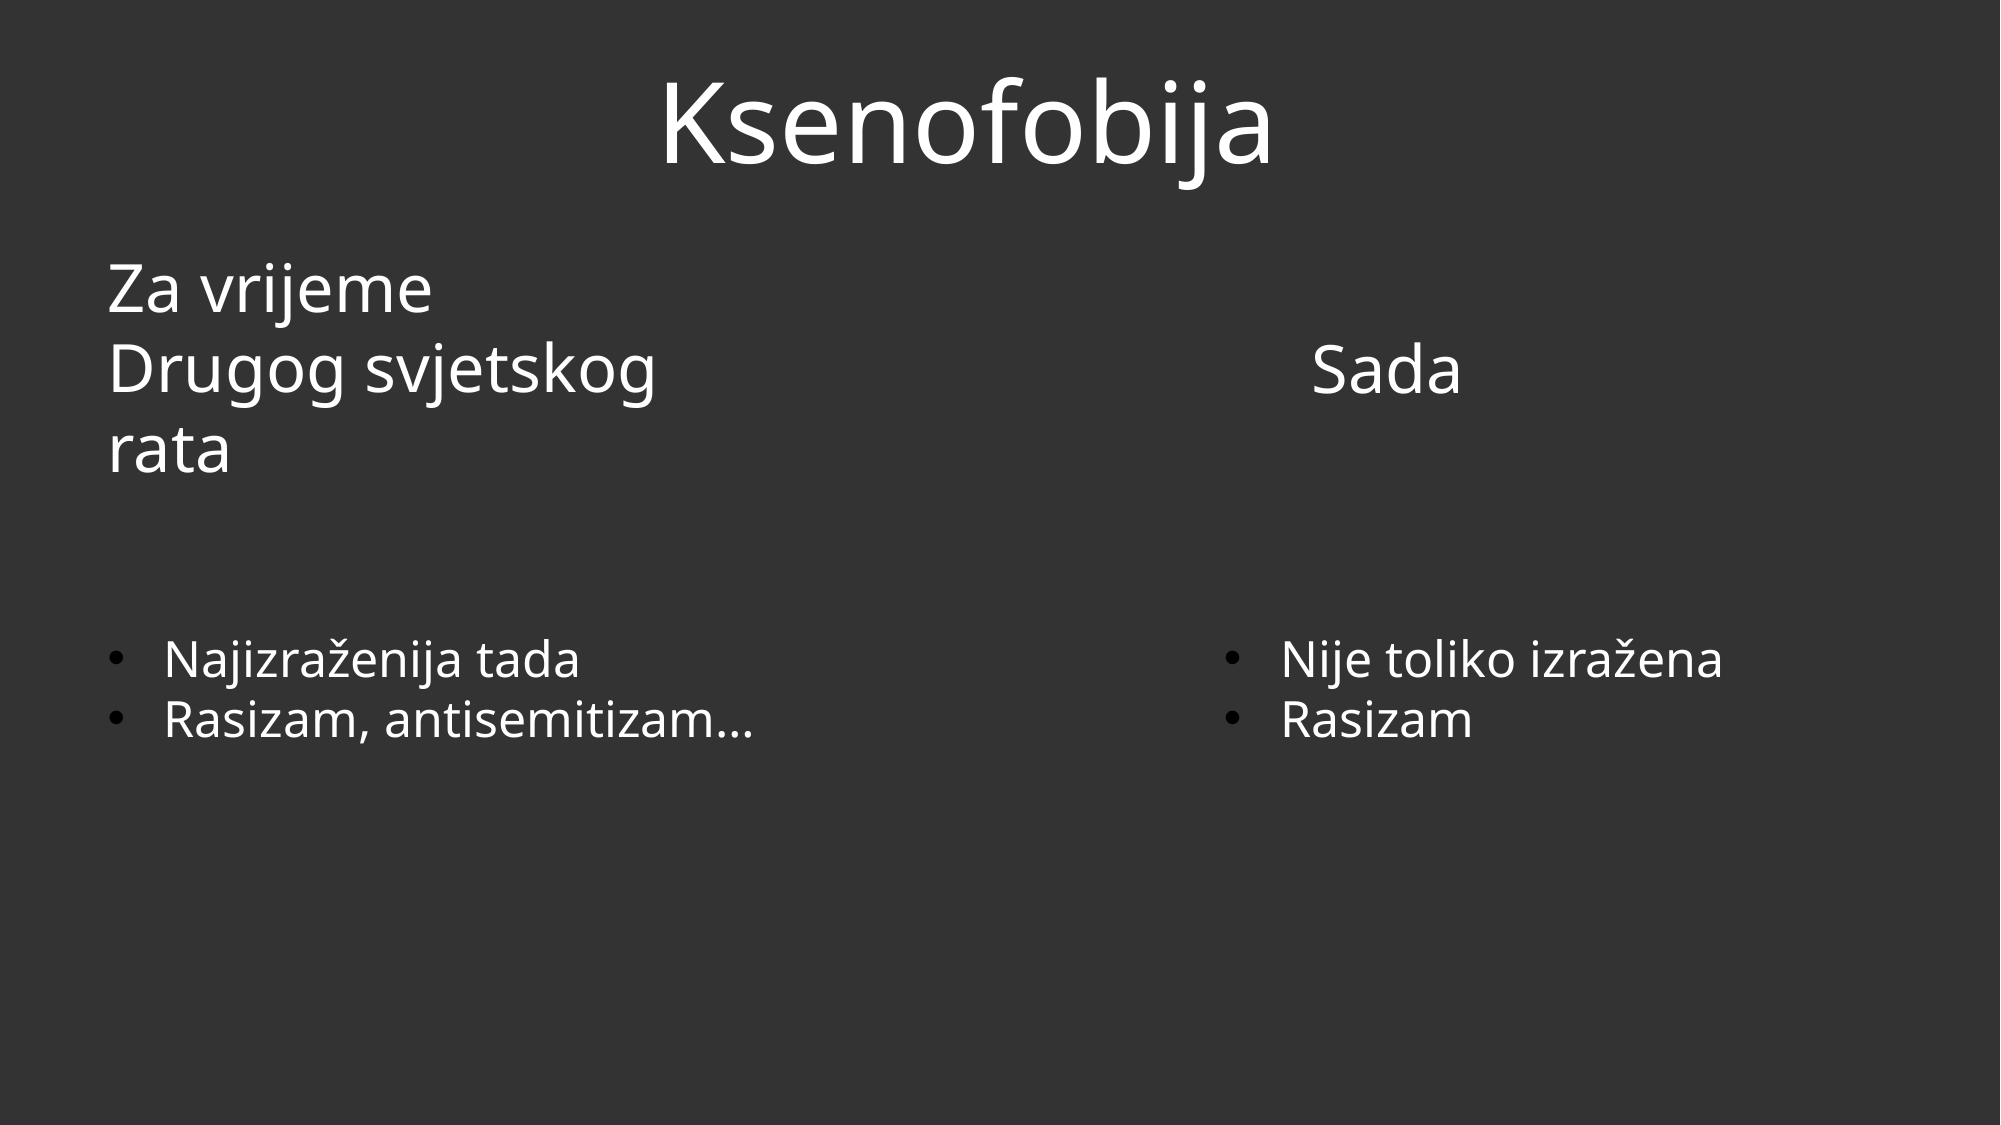

Ksenofobija
Za vrijeme Drugog svjetskog rata
Sada
Najizraženija tada
Rasizam, antisemitizam…
Nije toliko izražena
Rasizam